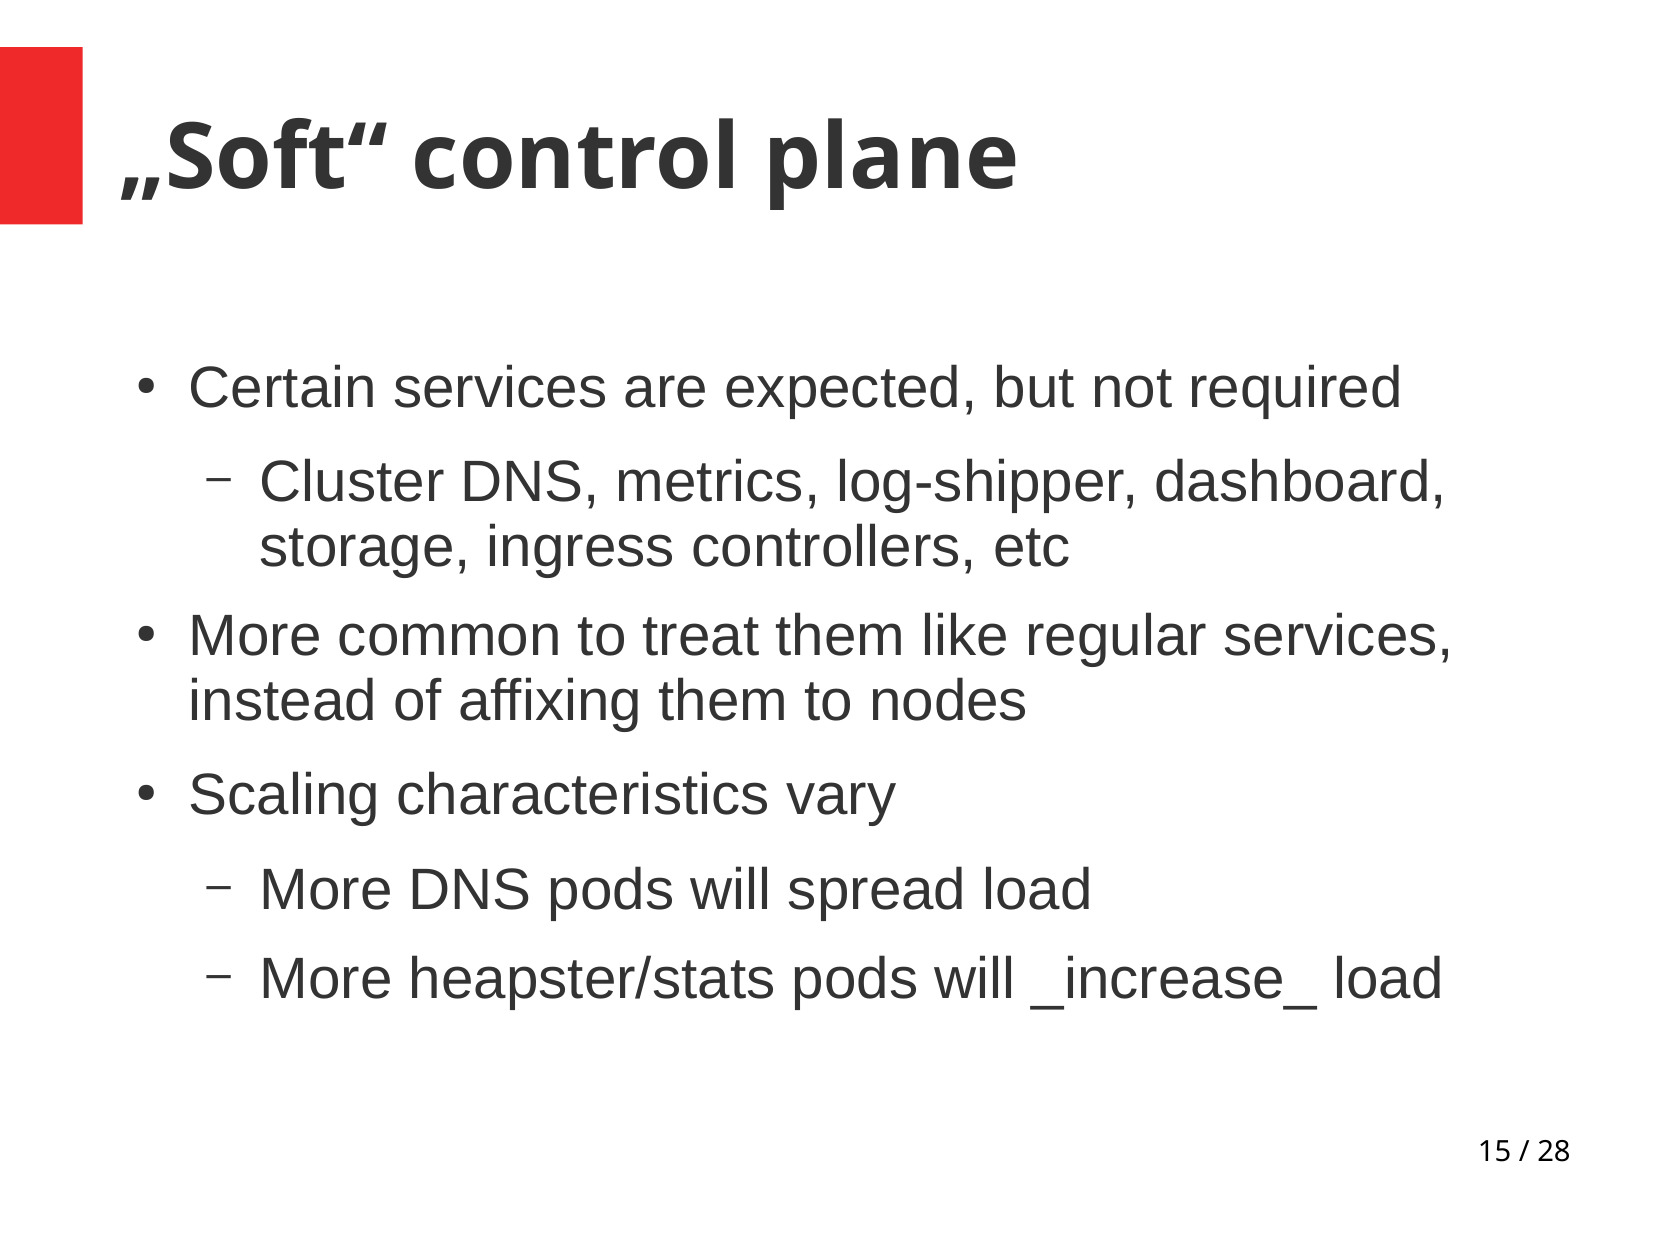

# „Soft“ control plane
Certain services are expected, but not required
Cluster DNS, metrics, log-shipper, dashboard, storage, ingress controllers, etc
More common to treat them like regular services, instead of affixing them to nodes
Scaling characteristics vary
More DNS pods will spread load
More heapster/stats pods will _increase_ load
15